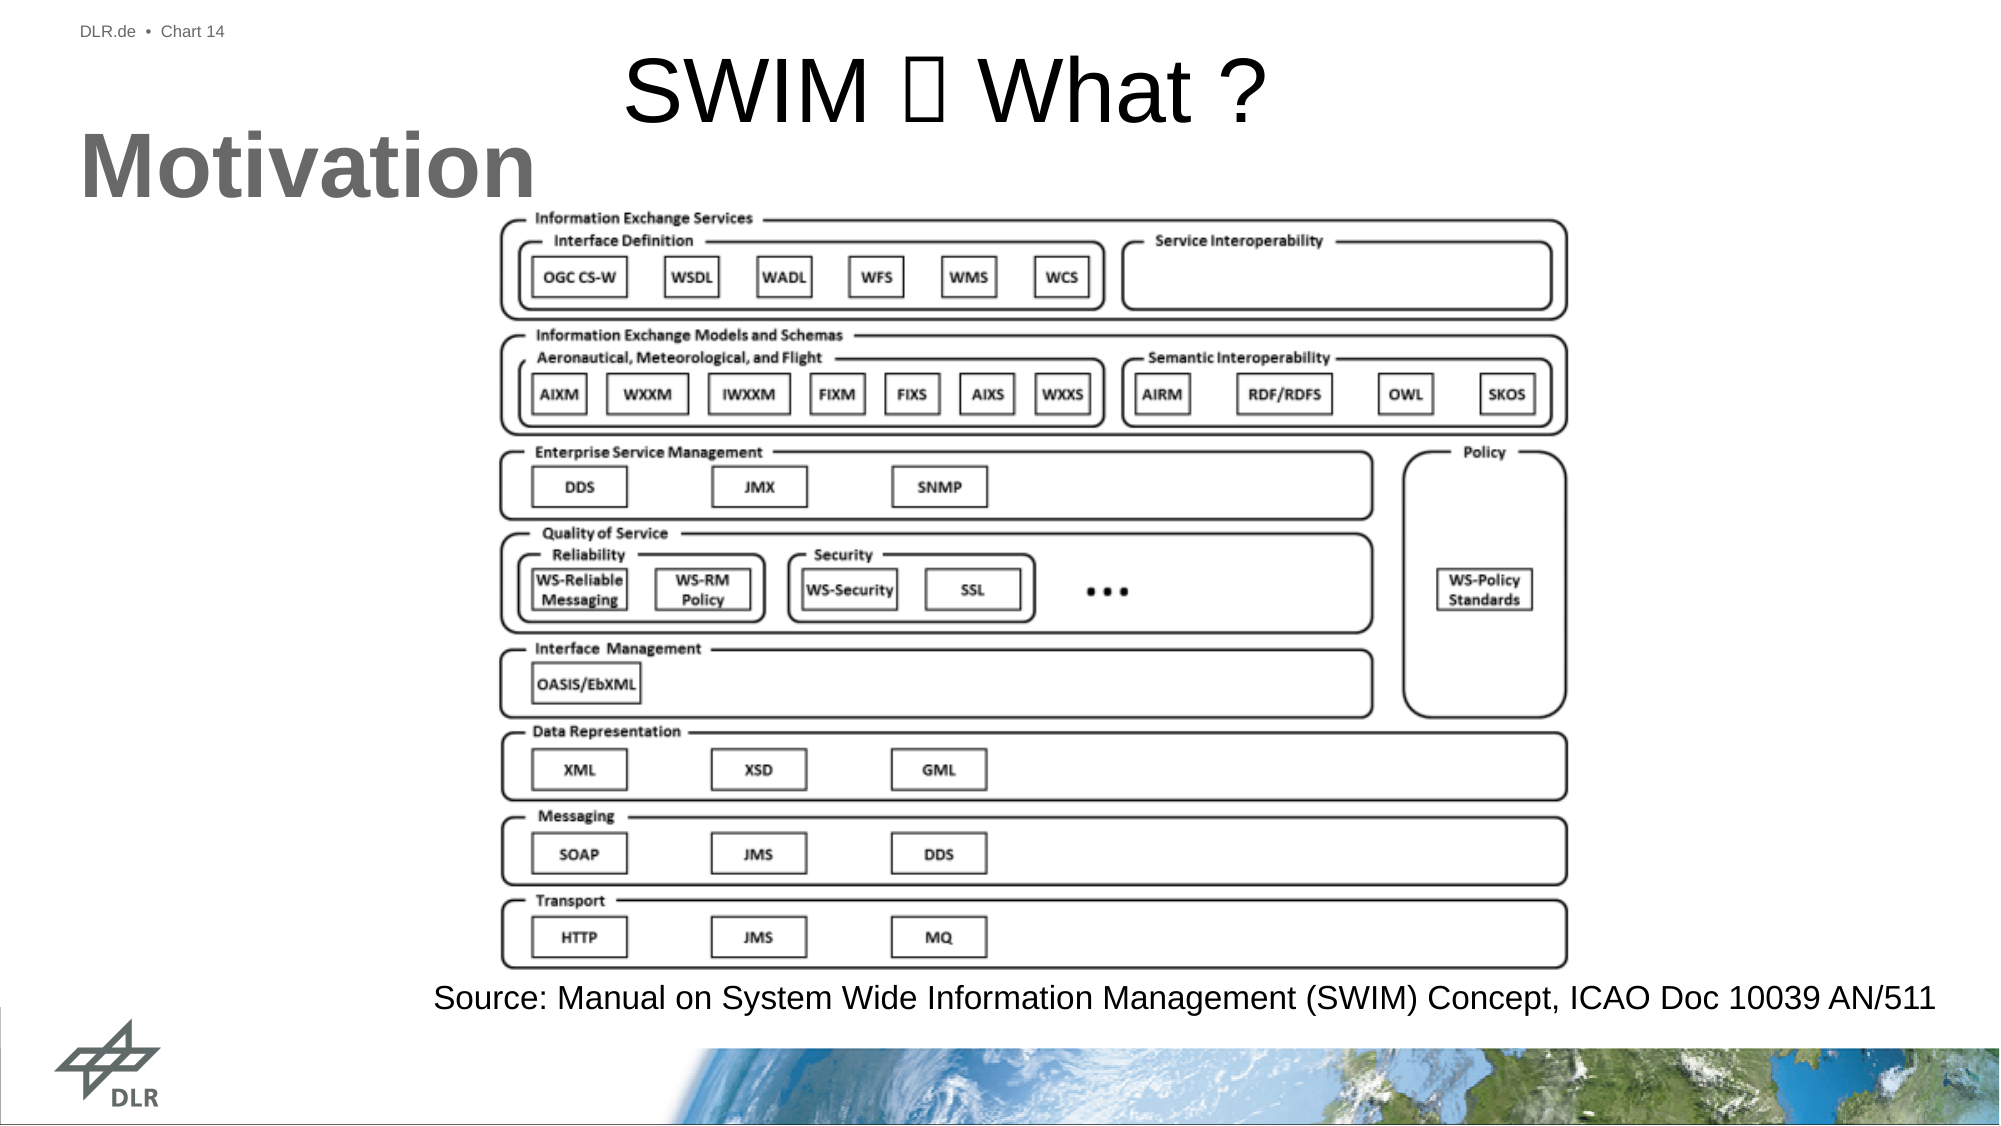

DLR.de • Chart
SWIM  What ?
# Motivation
Source: Manual on System Wide Information Management (SWIM) Concept, ICAO Doc 10039 AN/511